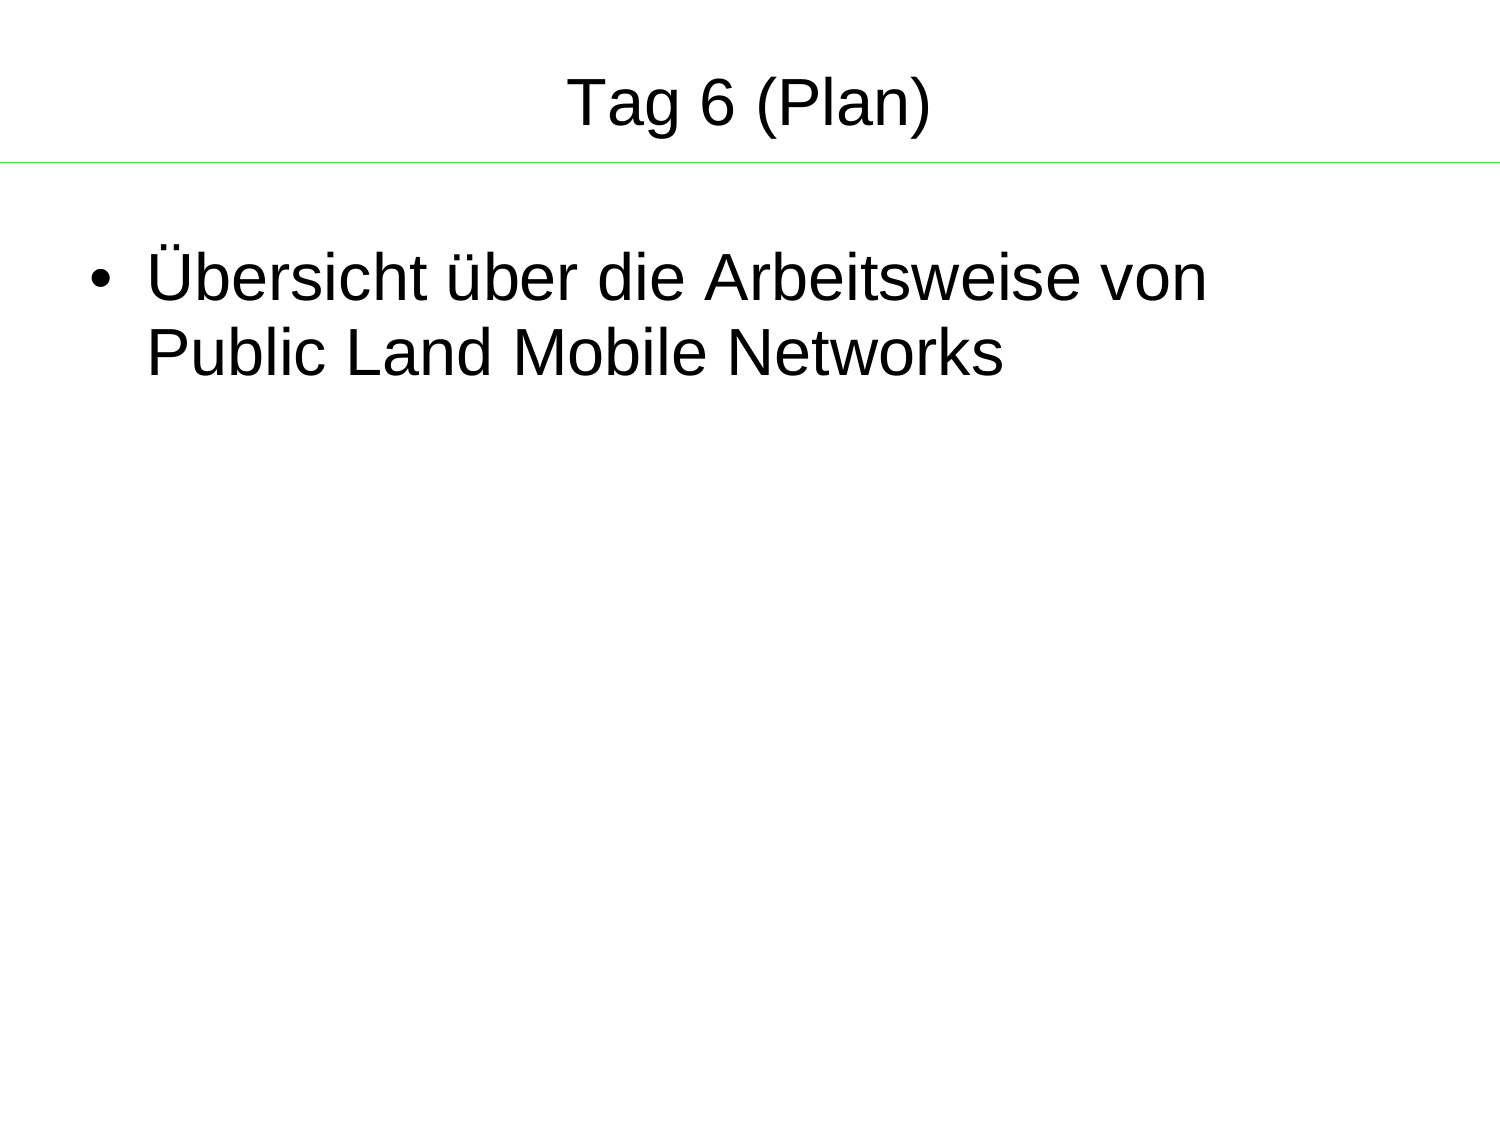

# Tag 6 (Plan)
Übersicht über die Arbeitsweise von
Public Land Mobile Networks